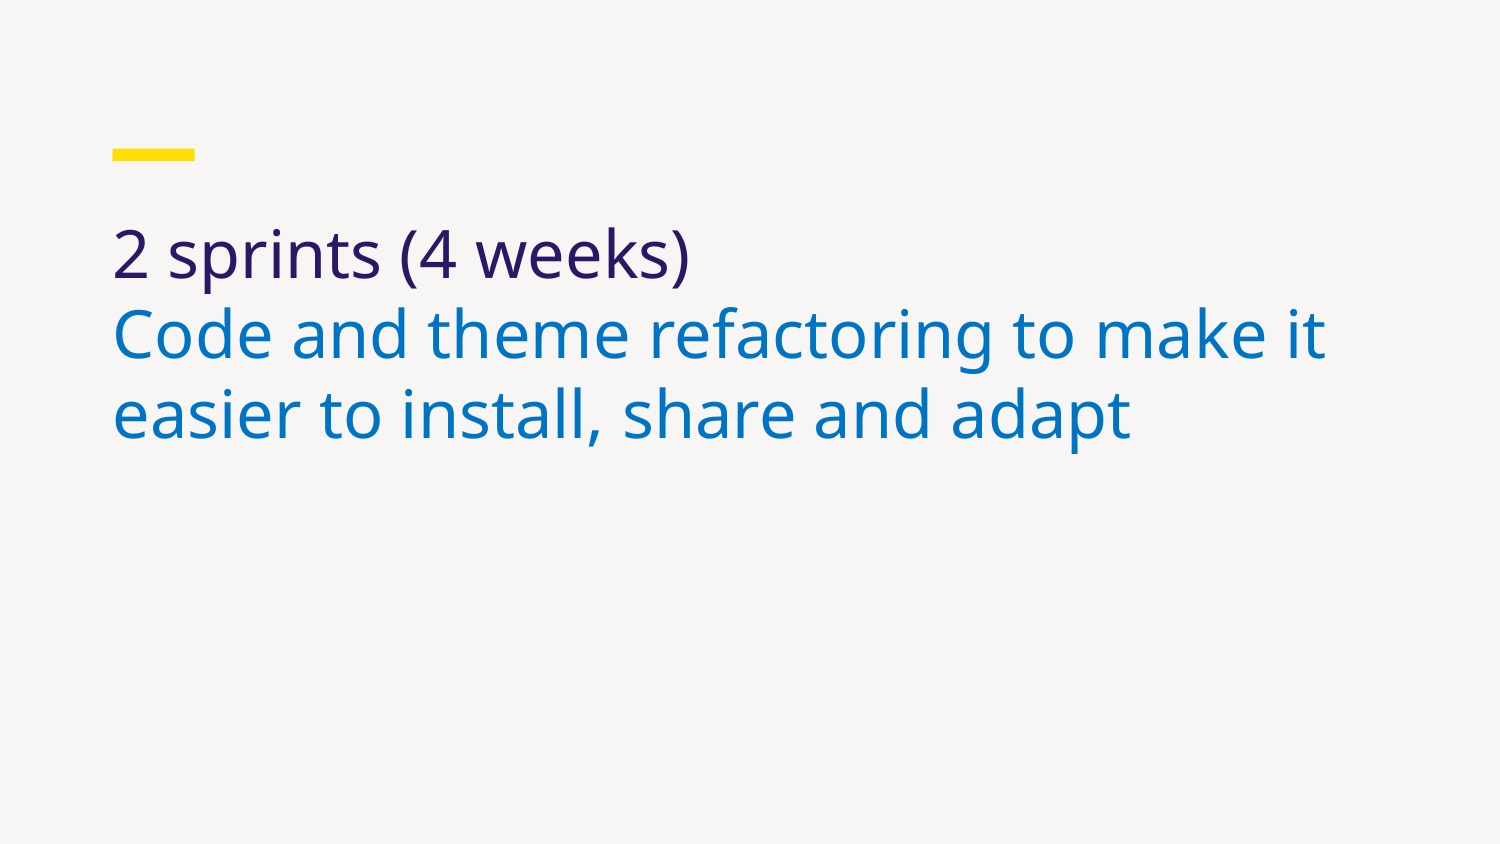

# 2 sprints (4 weeks) Code and theme refactoring to make it easier to install, share and adapt